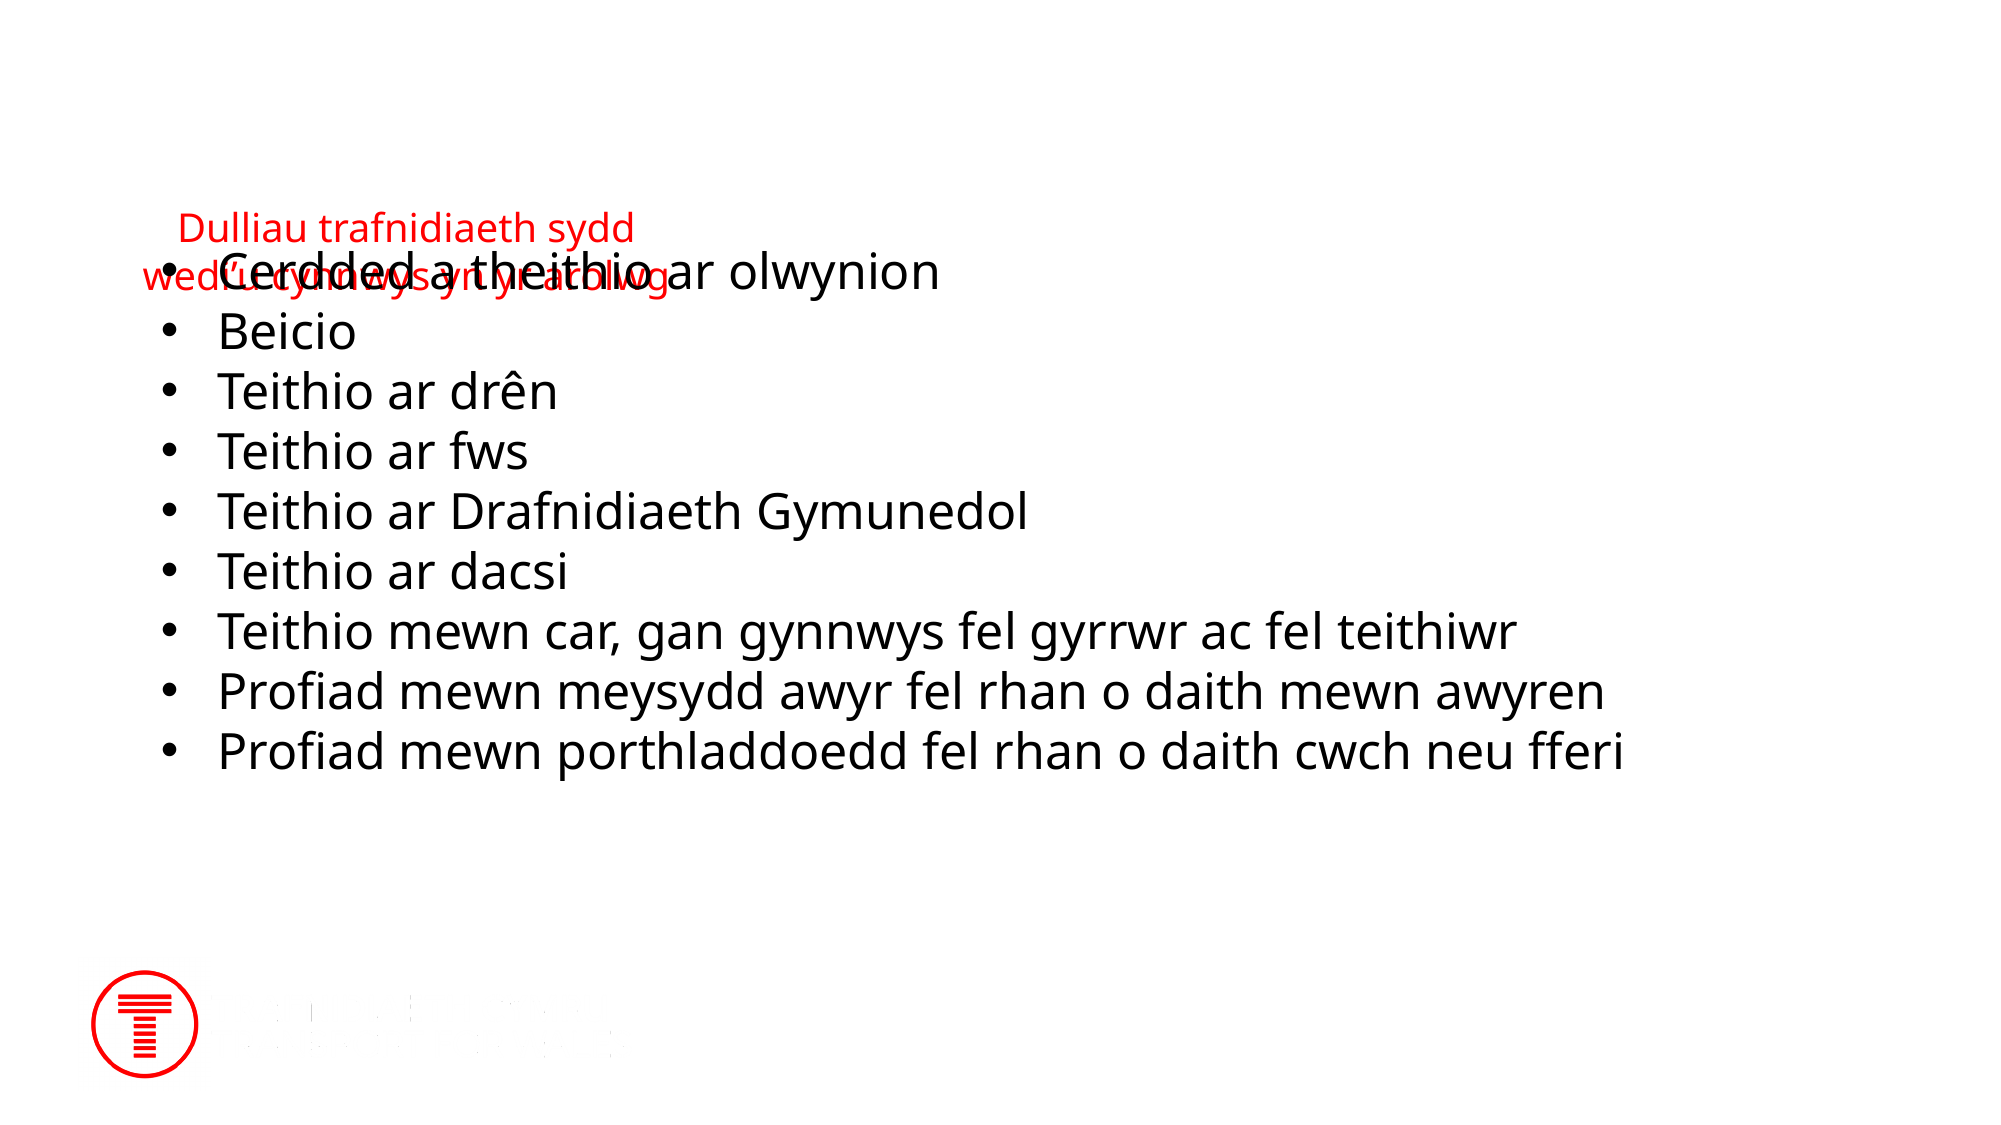

# Dulliau trafnidiaeth sydd wedi’u cynnwys yn yr arolwg
Cerdded a theithio ar olwynion
Beicio
Teithio ar drên
Teithio ar fws
Teithio ar Drafnidiaeth Gymunedol
Teithio ar dacsi
Teithio mewn car, gan gynnwys fel gyrrwr ac fel teithiwr
Profiad mewn meysydd awyr fel rhan o daith mewn awyren
Profiad mewn porthladdoedd fel rhan o daith cwch neu fferi